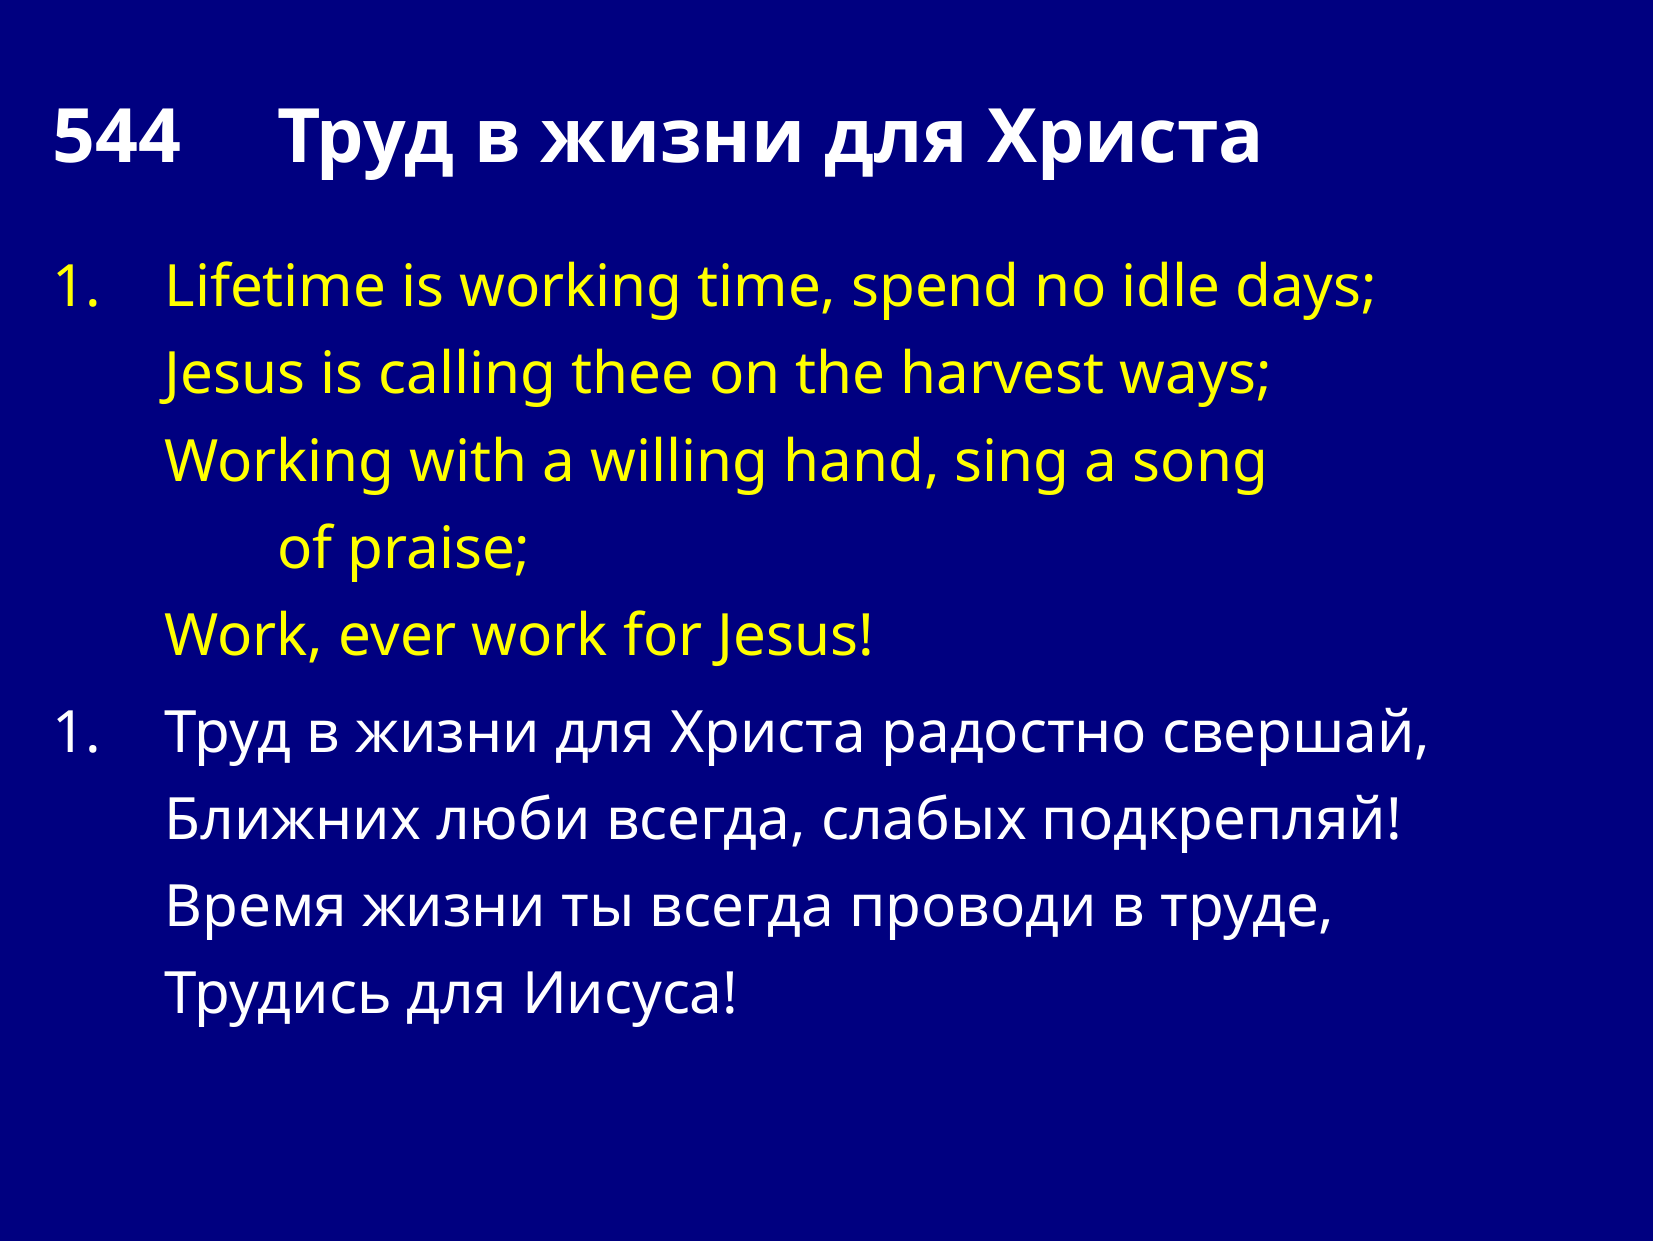

544	Труд в жизни для Христа
1.	Lifetime is working time, spend no idle days;
	Jesus is calling thee on the harvest ways;
	Working with a willing hand, sing a song
		of praise;
	Work, ever work for Jesus!
1.	Труд в жизни для Христа радостно свершай,
	Ближних люби всегда, слабых подкрепляй!
	Время жизни ты всегда проводи в труде,
	Трудись для Иисуса!